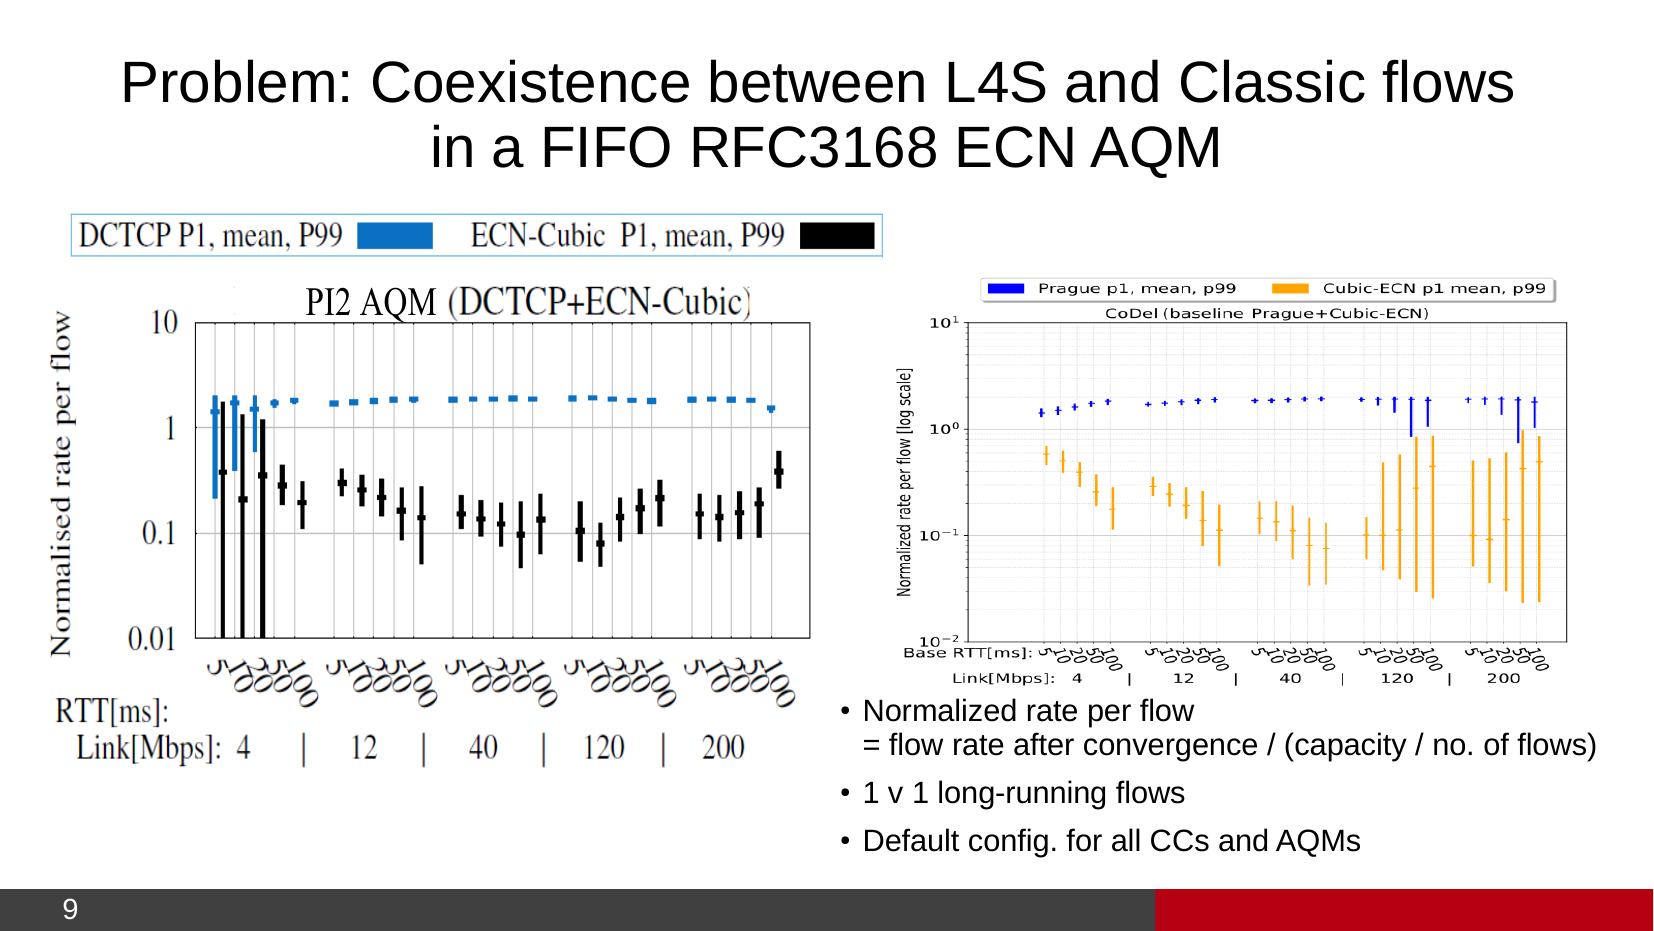

# Problem: Coexistence between L4S and Classic flows in a FIFO RFC3168 ECN AQM
Normalized rate per flow
= flow rate after convergence / (capacity / no. of flows)
1 v 1 long-running flows
Default config. for all CCs and AQMs
9